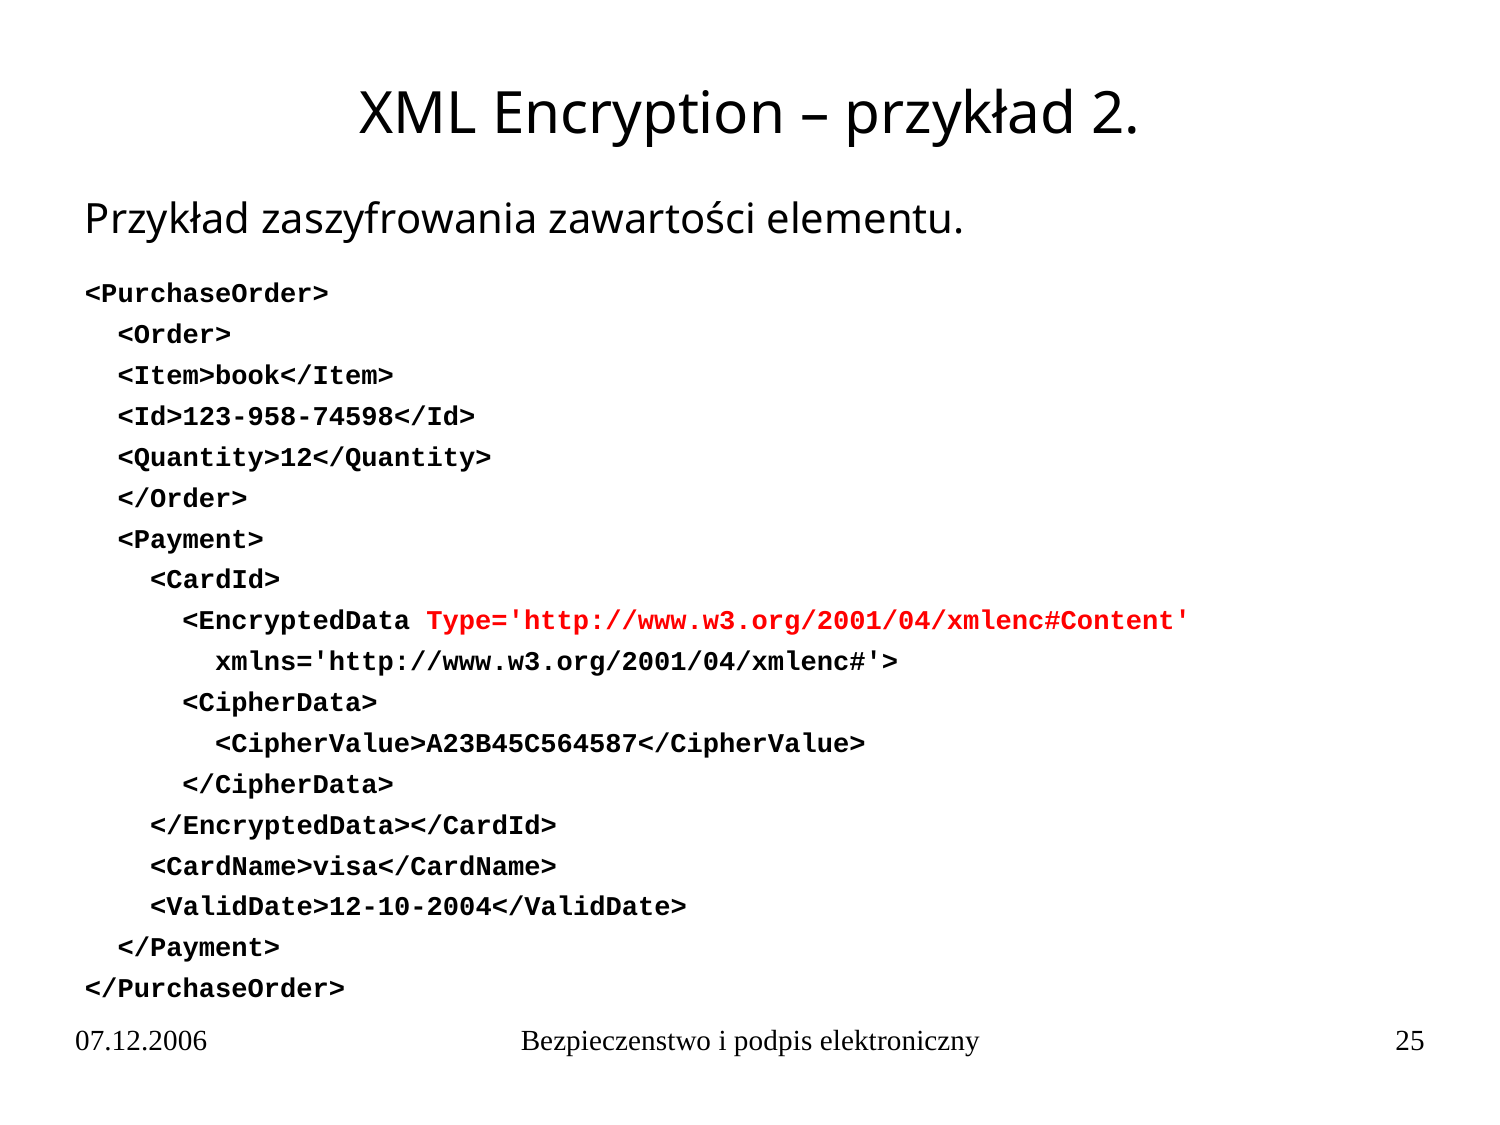

# XML Encryption – przykład 2.
Przykład zaszyfrowania zawartości elementu.
<PurchaseOrder>
 <Order>
 <Item>book</Item>
 <Id>123-958-74598</Id>
 <Quantity>12</Quantity>
 </Order>
 <Payment>
 <CardId>
 <EncryptedData Type='http://www.w3.org/2001/04/xmlenc#Content'
 xmlns='http://www.w3.org/2001/04/xmlenc#'>
 <CipherData>
 <CipherValue>A23B45C564587</CipherValue>
 </CipherData>
 </EncryptedData></CardId>
 <CardName>visa</CardName>
 <ValidDate>12-10-2004</ValidDate>
 </Payment>
</PurchaseOrder>
07.12.2006
Bezpieczenstwo i podpis elektroniczny
25